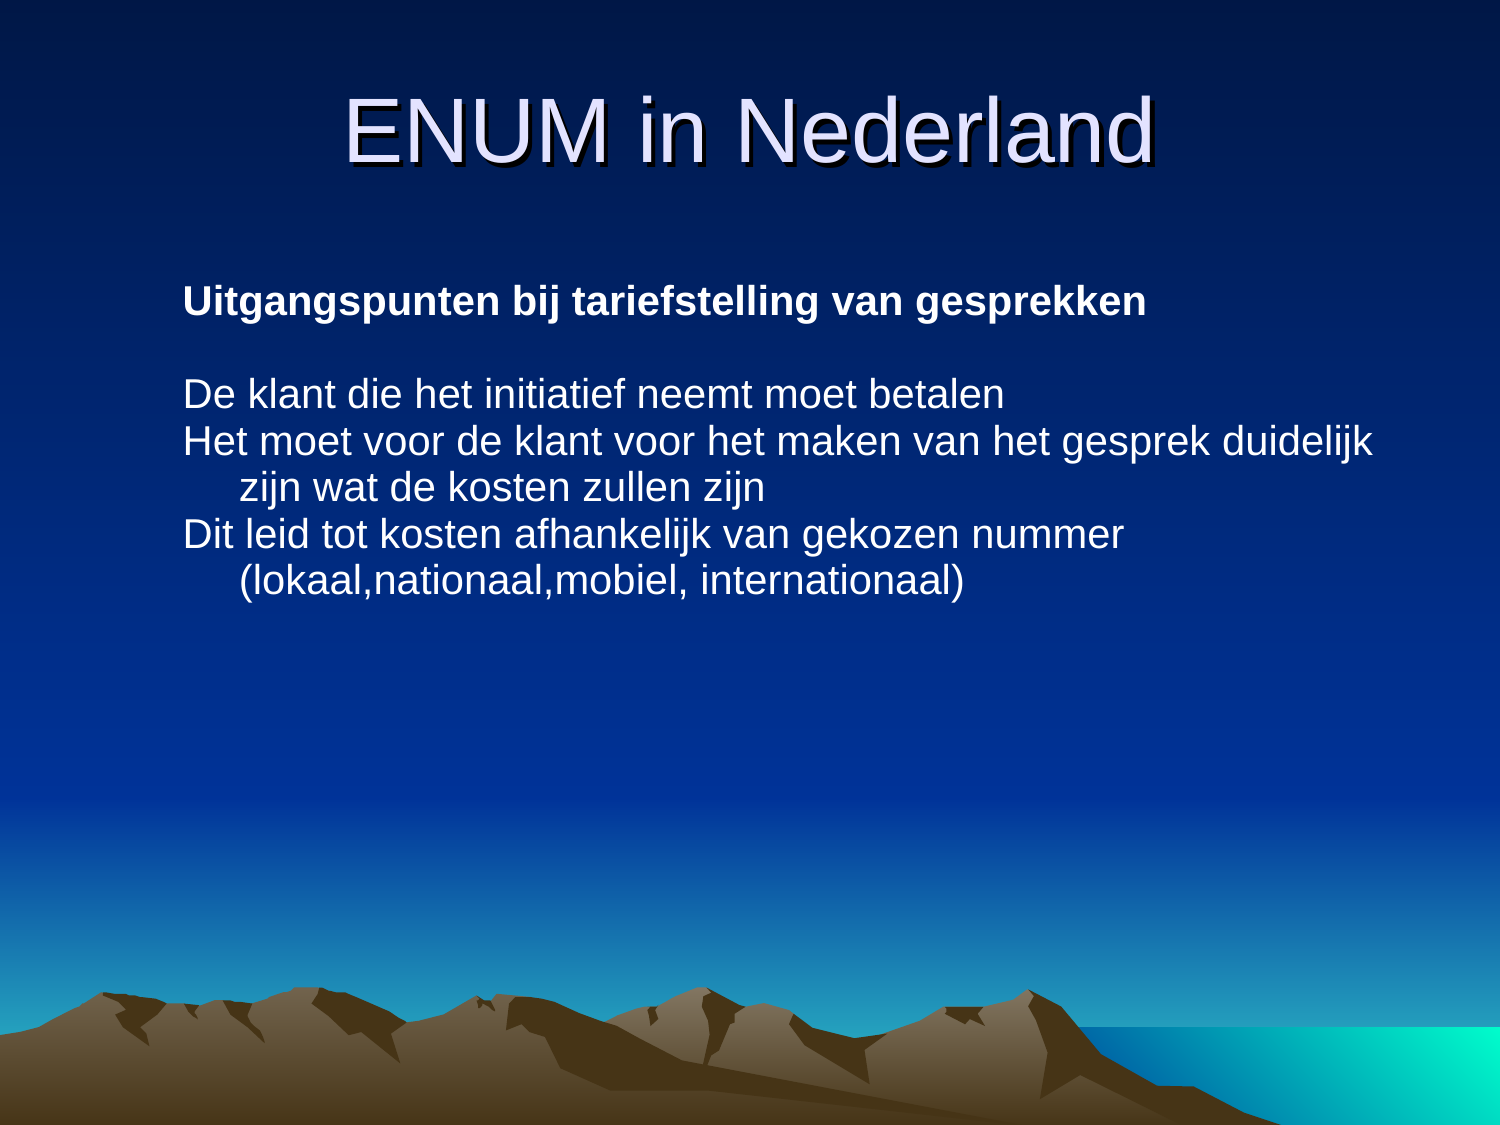

# ENUM in Nederland
Uitgangspunten bij tariefstelling van gesprekken
De klant die het initiatief neemt moet betalen
Het moet voor de klant voor het maken van het gesprek duidelijk zijn wat de kosten zullen zijn
Dit leid tot kosten afhankelijk van gekozen nummer (lokaal,nationaal,mobiel, internationaal)